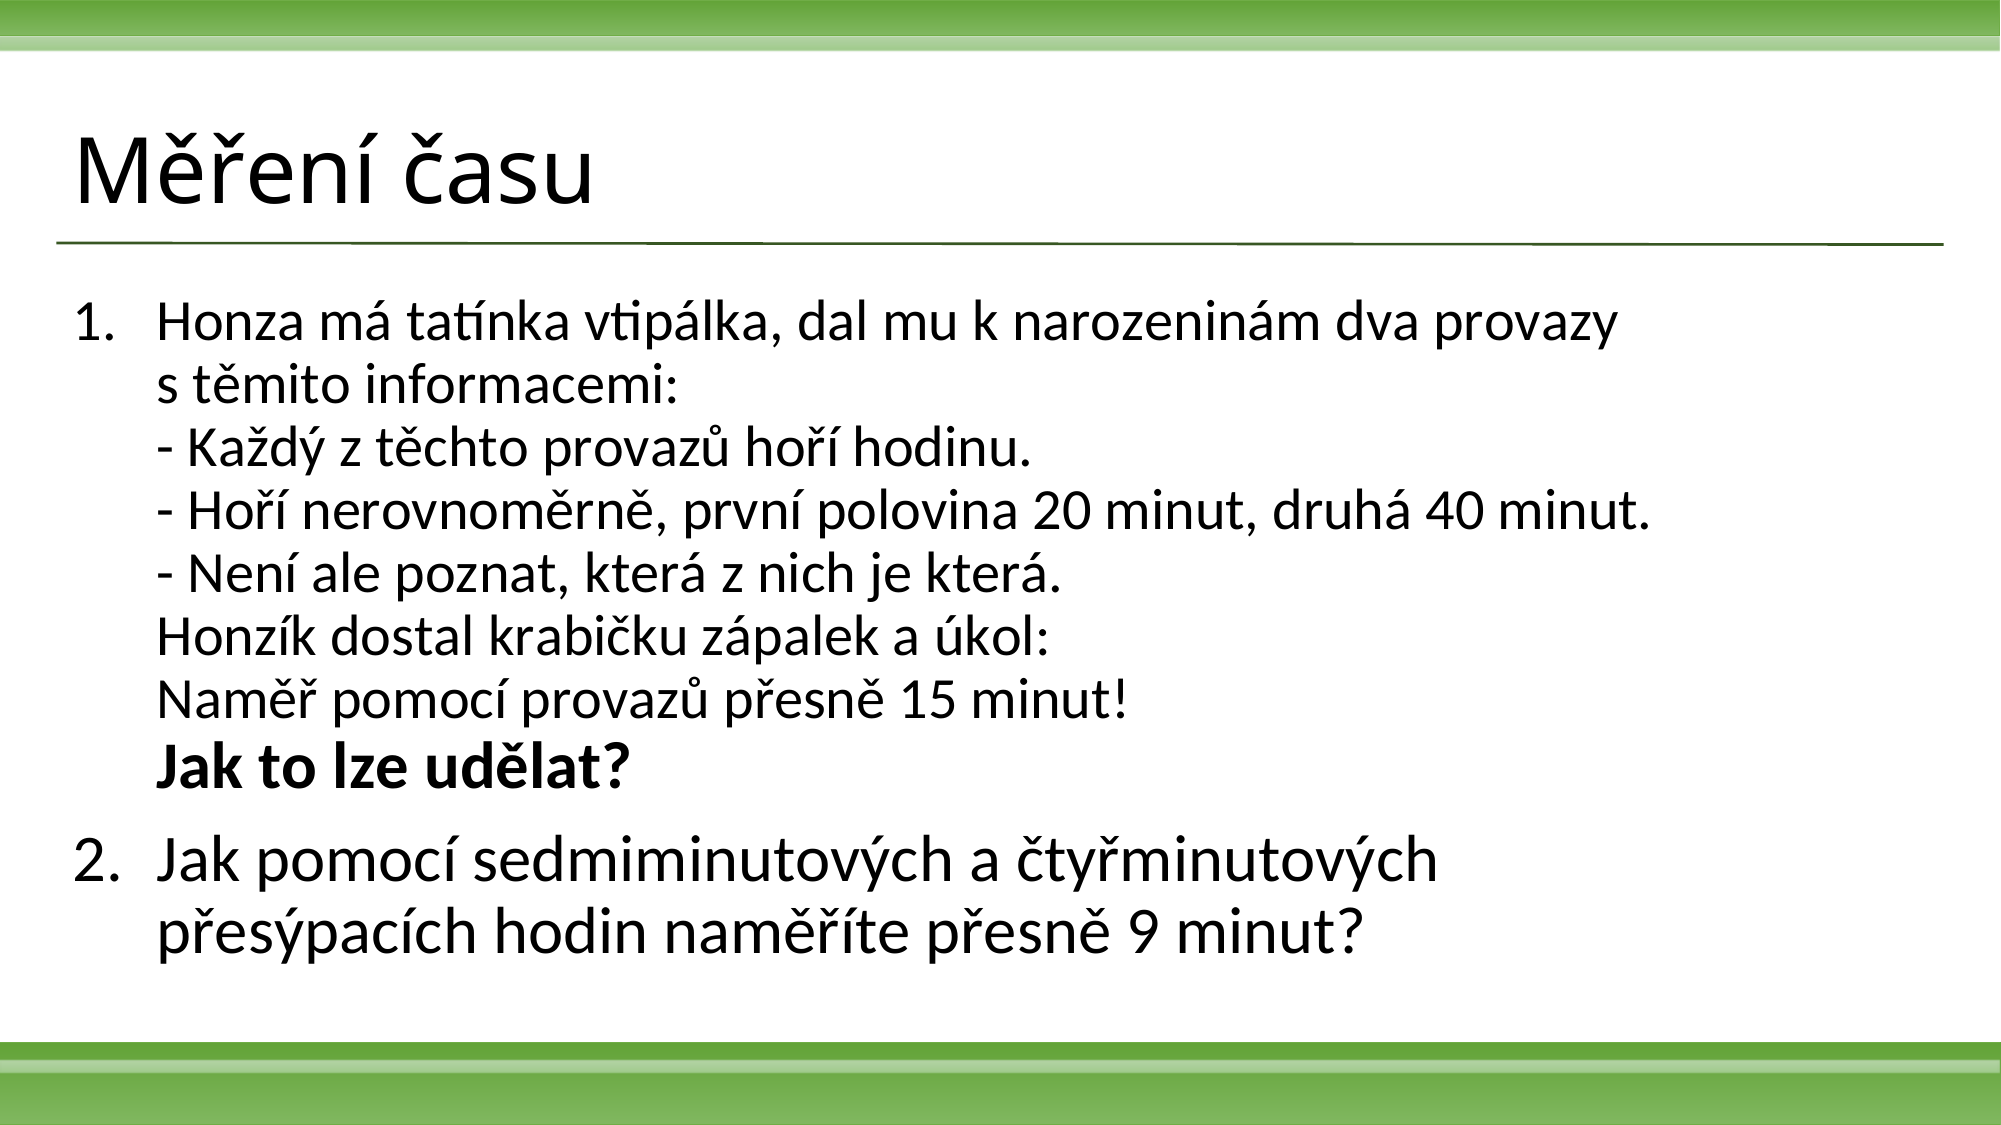

# Měření času
Honza má tatínka vtipálka, dal mu k narozeninám dva provazy
s těmito informacemi:
- Každý z těchto provazů hoří hodinu.
- Hoří nerovnoměrně, první polovina 20 minut, druhá 40 minut.
- Není ale poznat, která z nich je která.
Honzík dostal krabičku zápalek a úkol:
Naměř pomocí provazů přesně 15 minut!
Jak to lze udělat?
Jak pomocí sedmiminutových a čtyřminutových přesýpacích hodin naměříte přesně 9 minut?